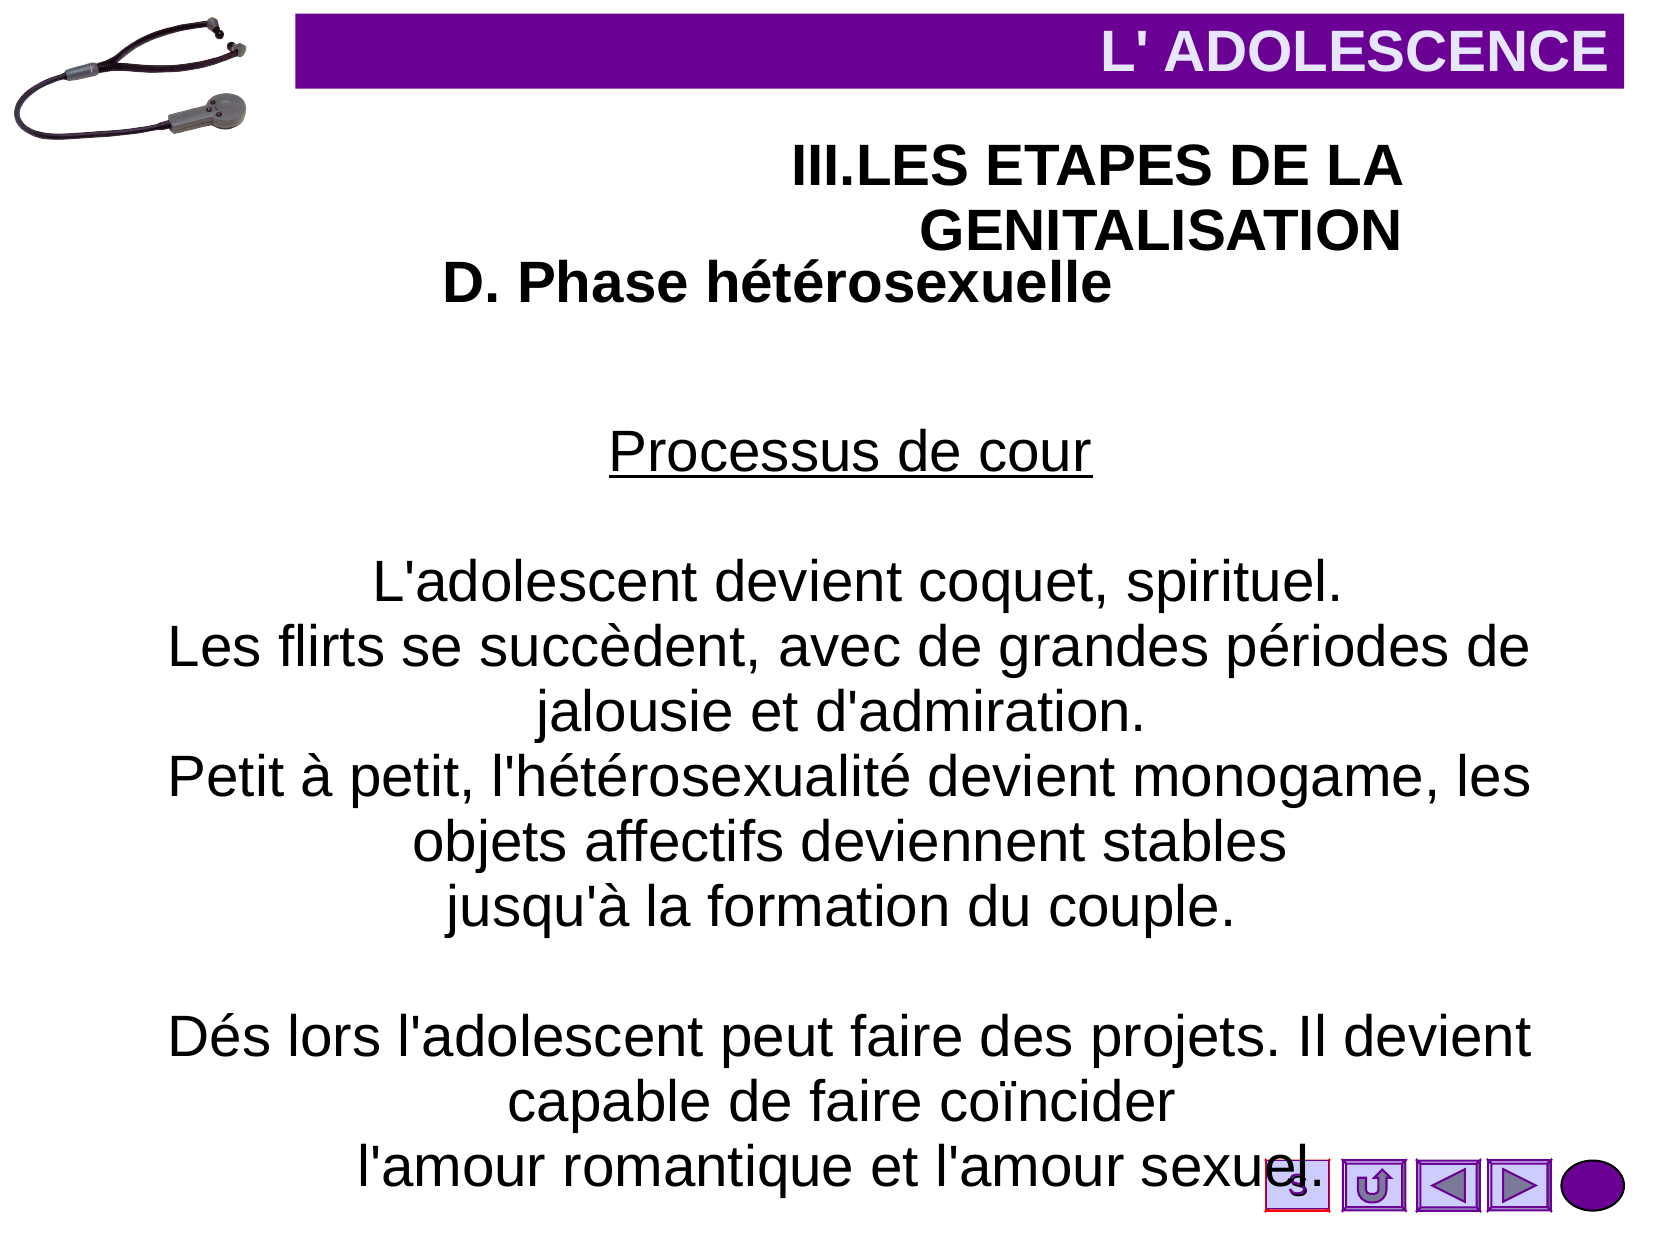

L' ADOLESCENCE
III.LES ETAPES DE LA GENITALISATION
D. Phase hétérosexuelle
Processus de cour
 L'adolescent devient coquet, spirituel.
Les flirts se succèdent, avec de grandes périodes de jalousie et d'admiration.
Petit à petit, l'hétérosexualité devient monogame, les objets affectifs deviennent stables
jusqu'à la formation du couple.
Dés lors l'adolescent peut faire des projets. Il devient capable de faire coïncider
l'amour romantique et l'amour sexuel.